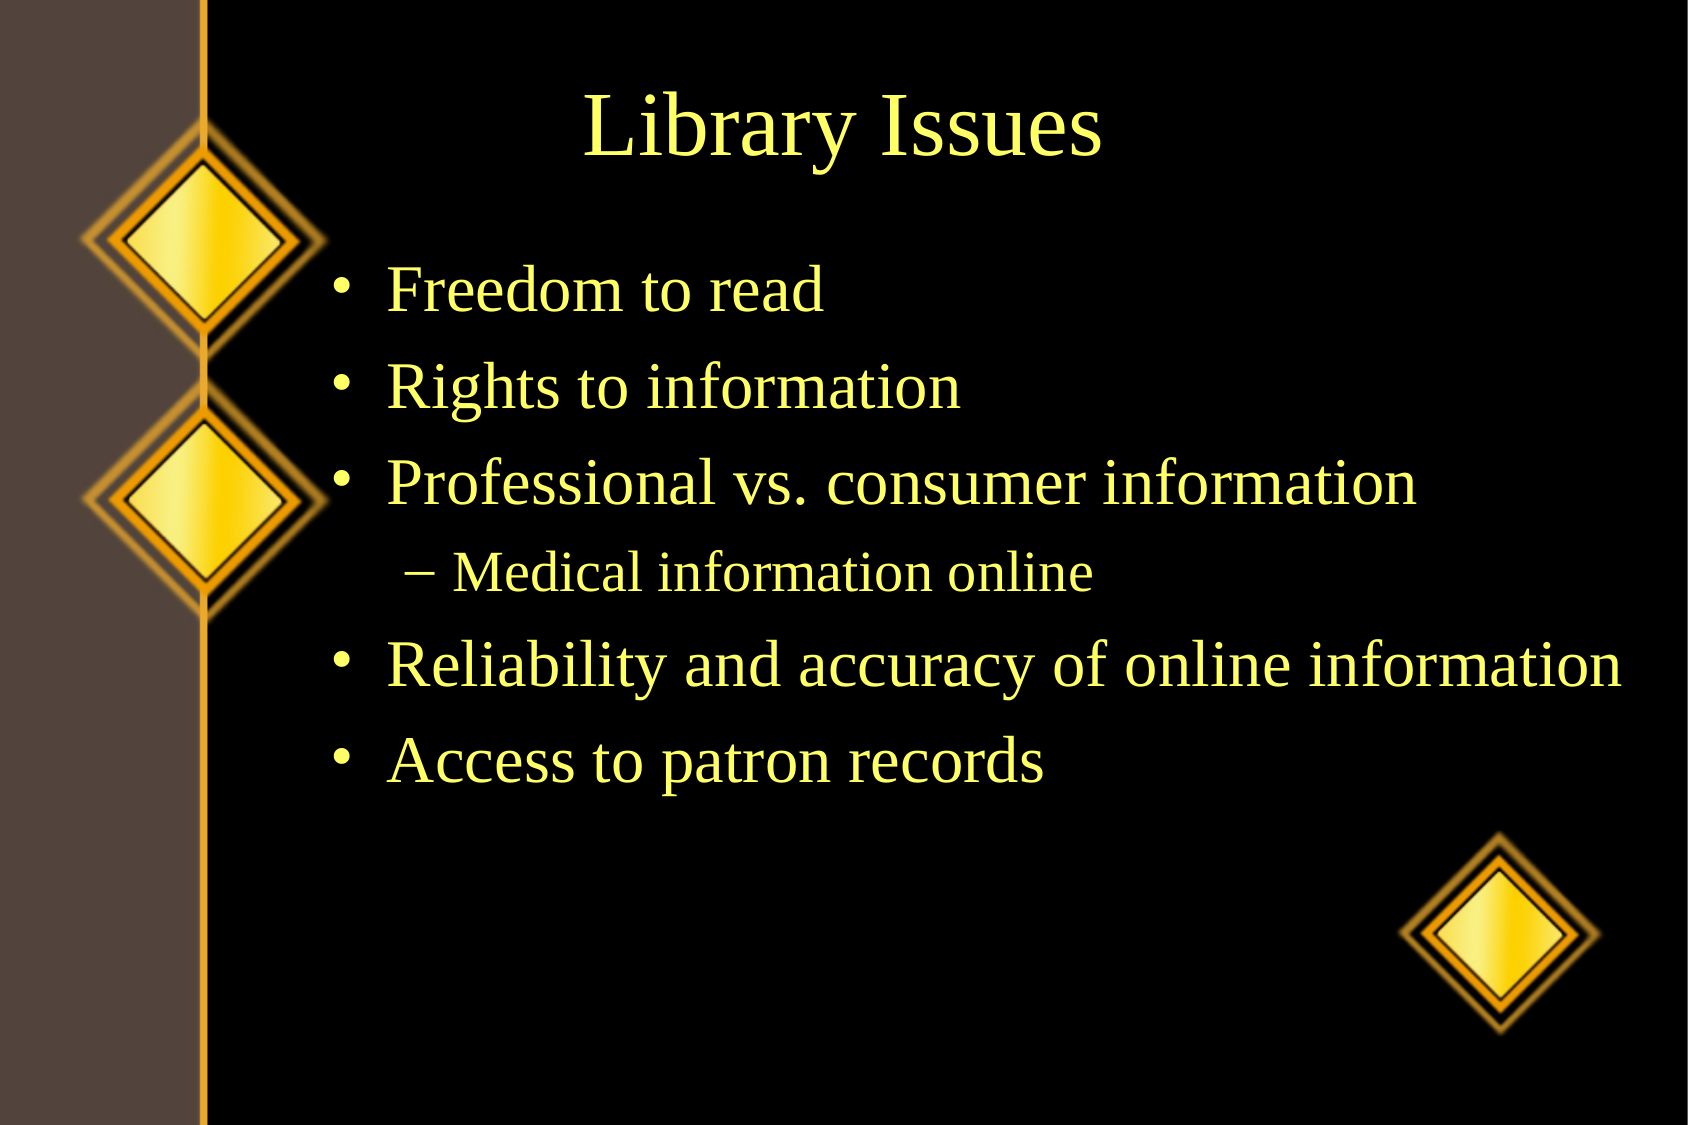

# Library Issues
Freedom to read
Rights to information
Professional vs. consumer information
Medical information online
Reliability and accuracy of online information
Access to patron records